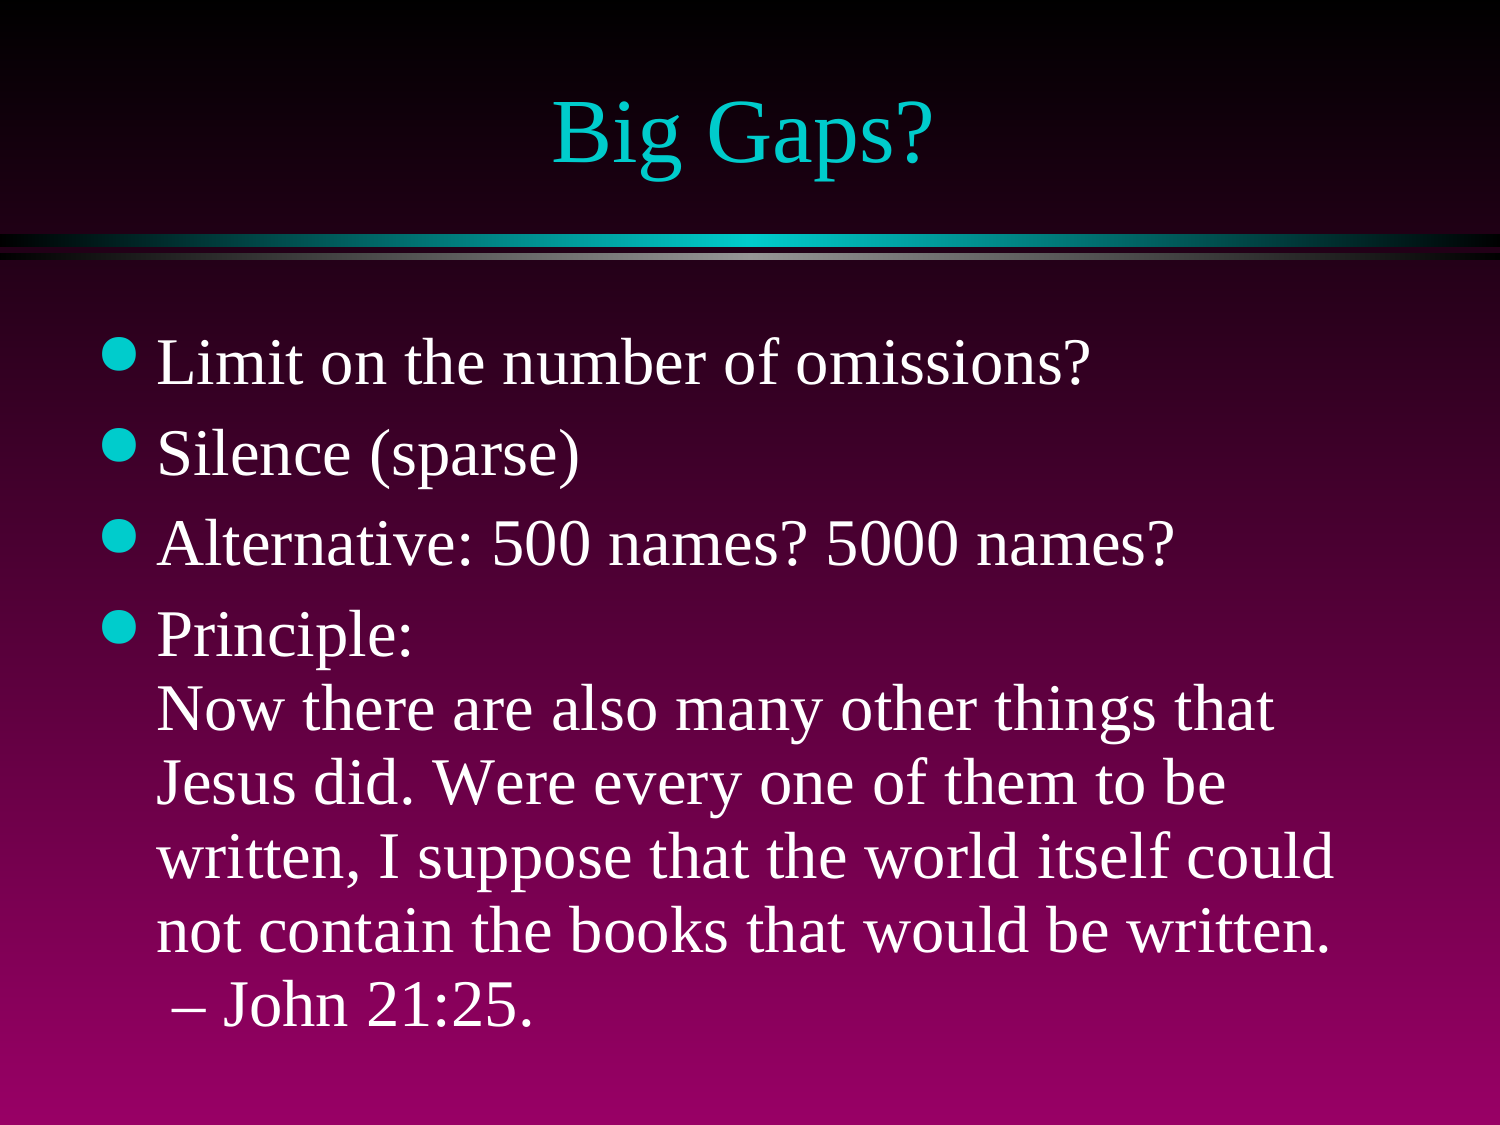

# Big Gaps?
Limit on the number of omissions?
Silence (sparse)
Alternative: 500 names? 5000 names?
Principle:
Now there are also many other things that Jesus did. Were every one of them to be written, I suppose that the world itself could not contain the books that would be written.
 – John 21:25.